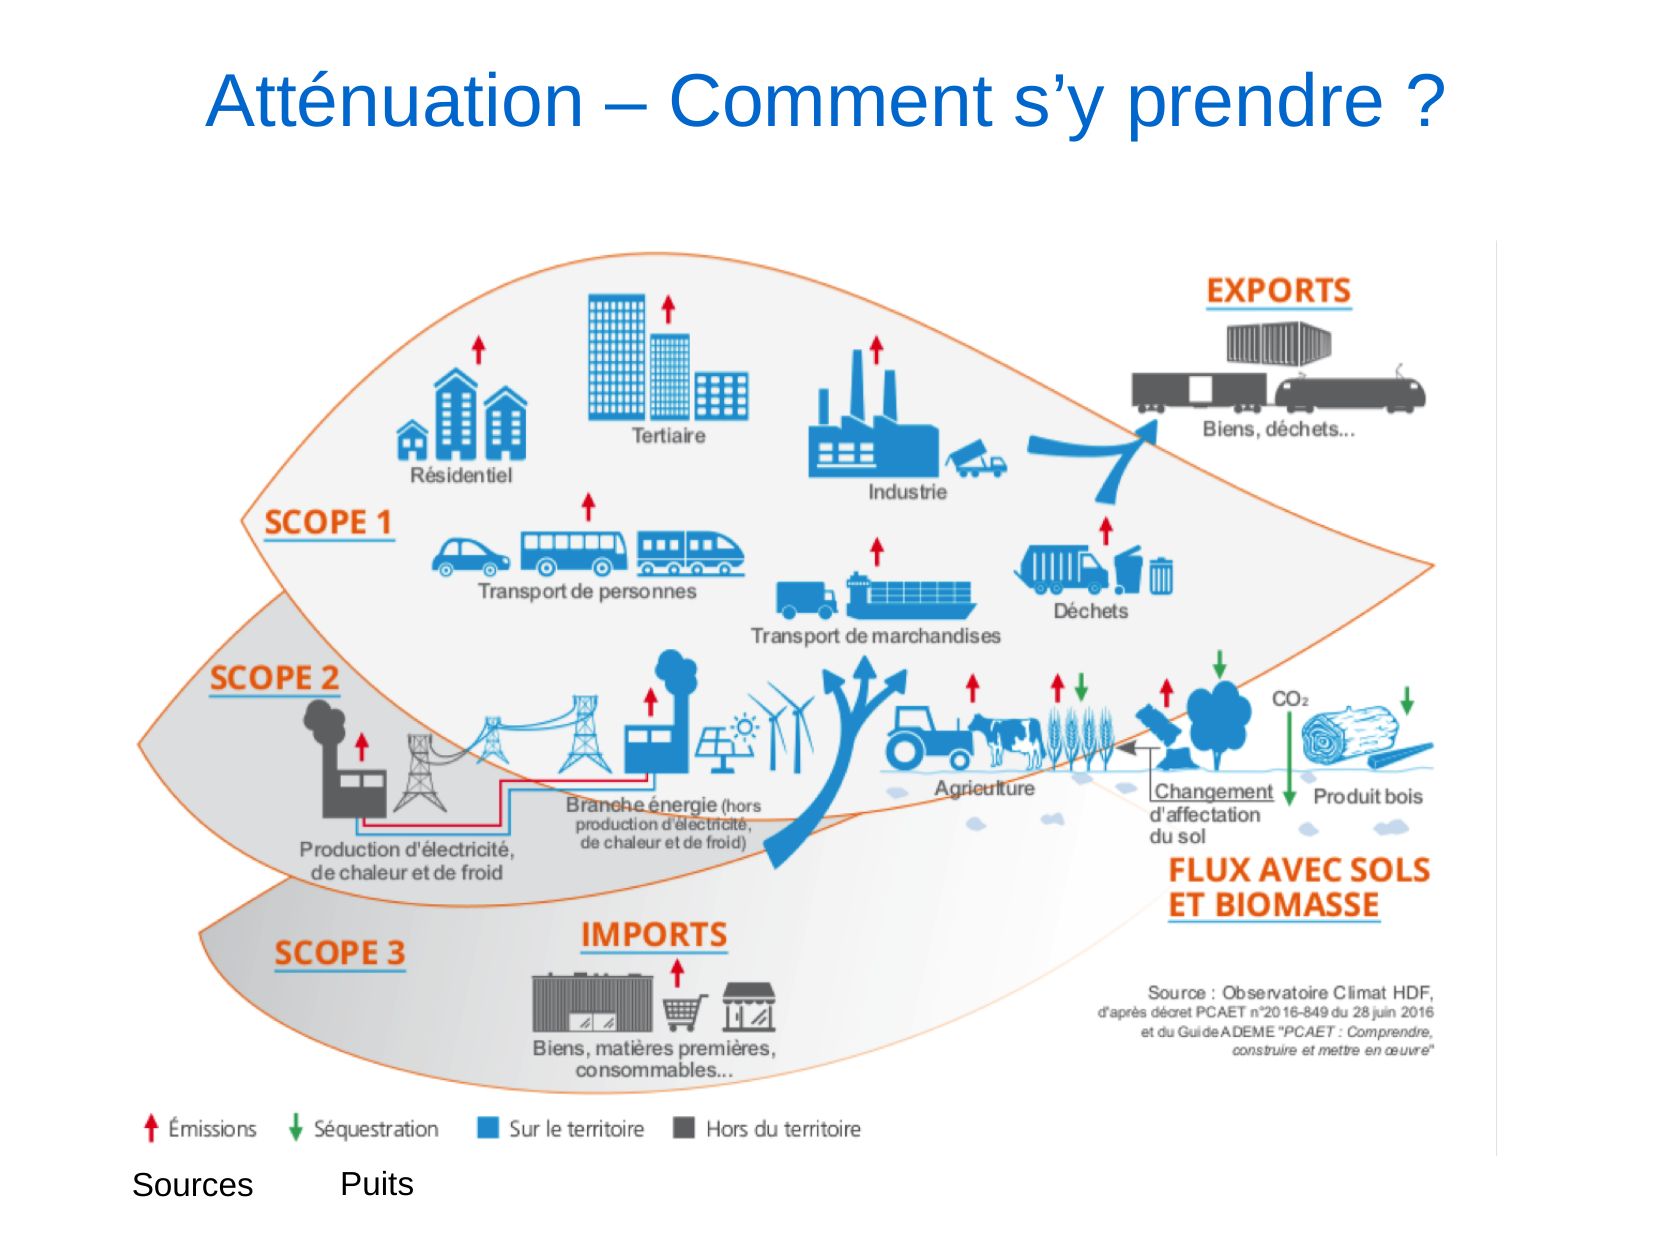

# Atténuation – Comment s’y prendre ?
Puits
Sources